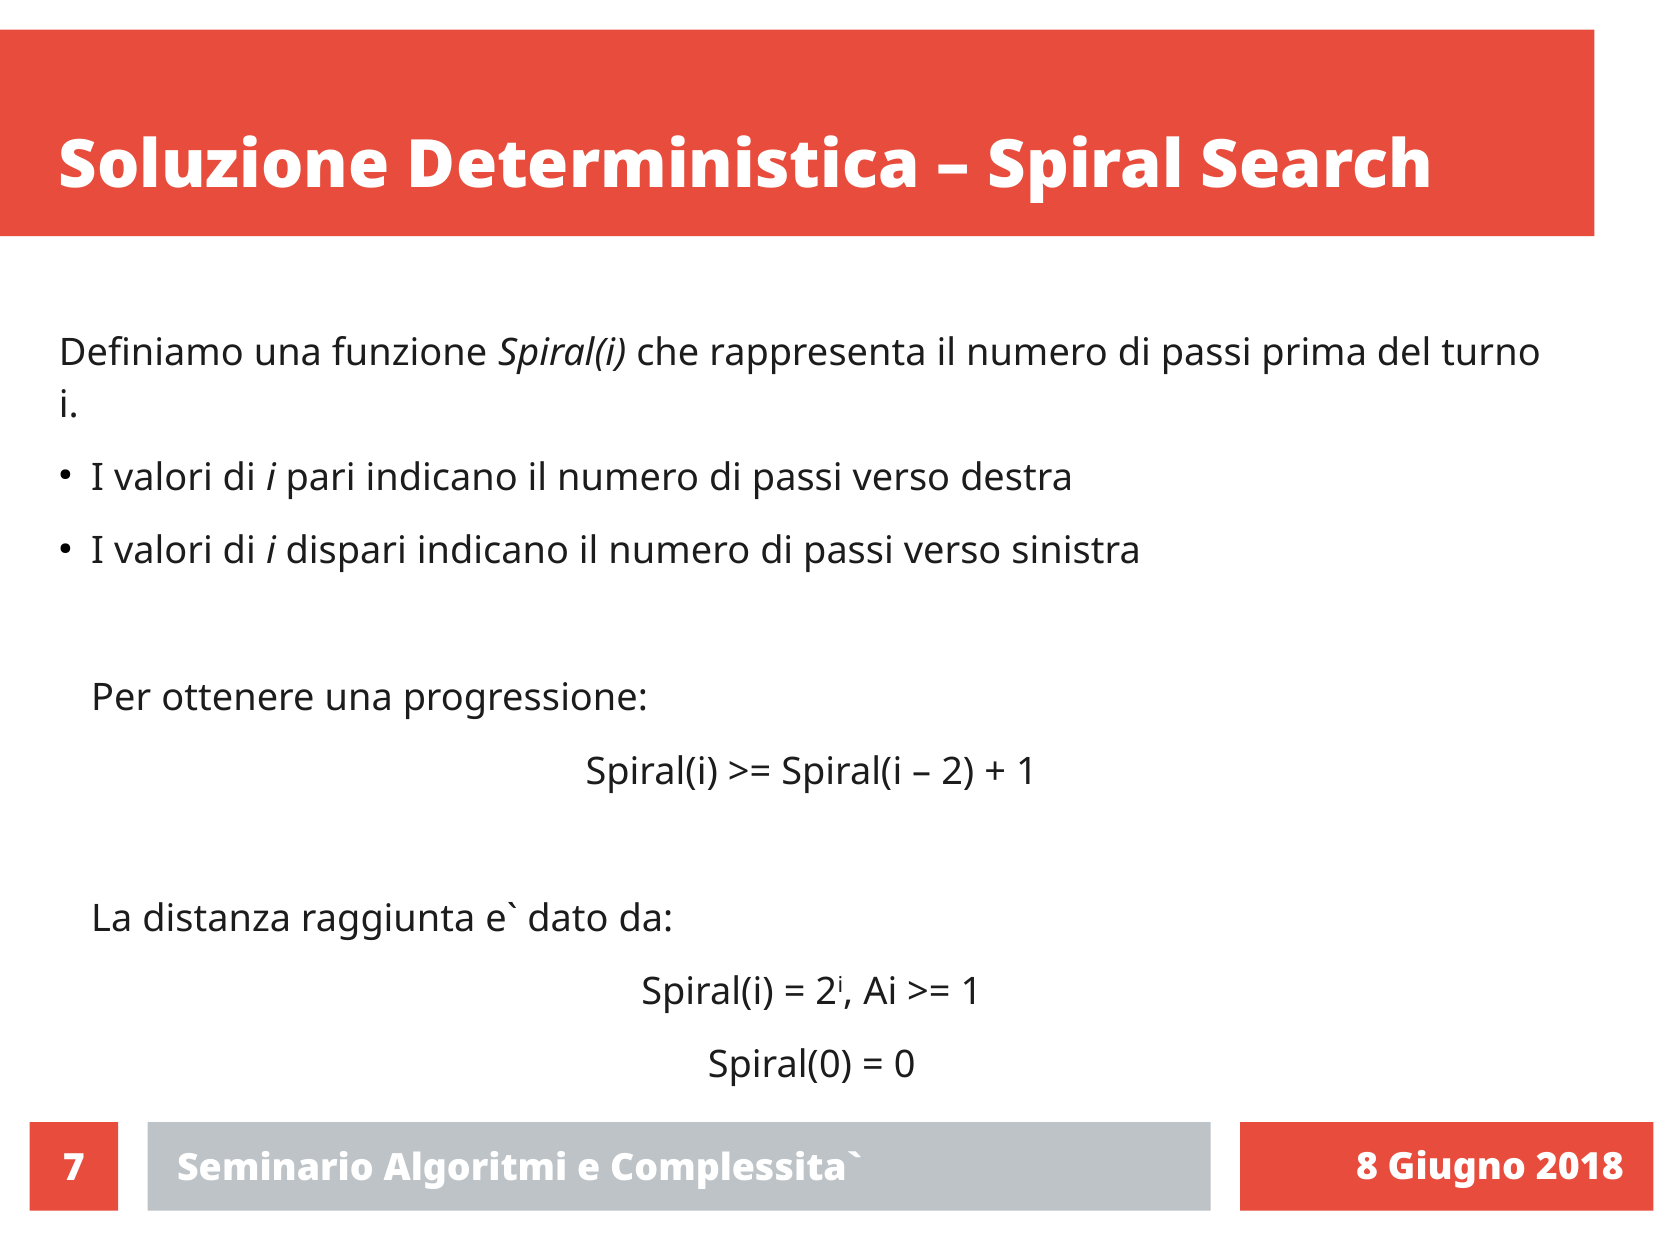

# Soluzione Deterministica – Spiral Search
Definiamo una funzione Spiral(i) che rappresenta il numero di passi prima del turno i.
I valori di i pari indicano il numero di passi verso destra
I valori di i dispari indicano il numero di passi verso sinistra
Per ottenere una progressione:
Spiral(i) >= Spiral(i – 2) + 1
La distanza raggiunta e` dato da:
Spiral(i) = 2i, Ai >= 1
Spiral(0) = 0
7
8 Giugno 2018